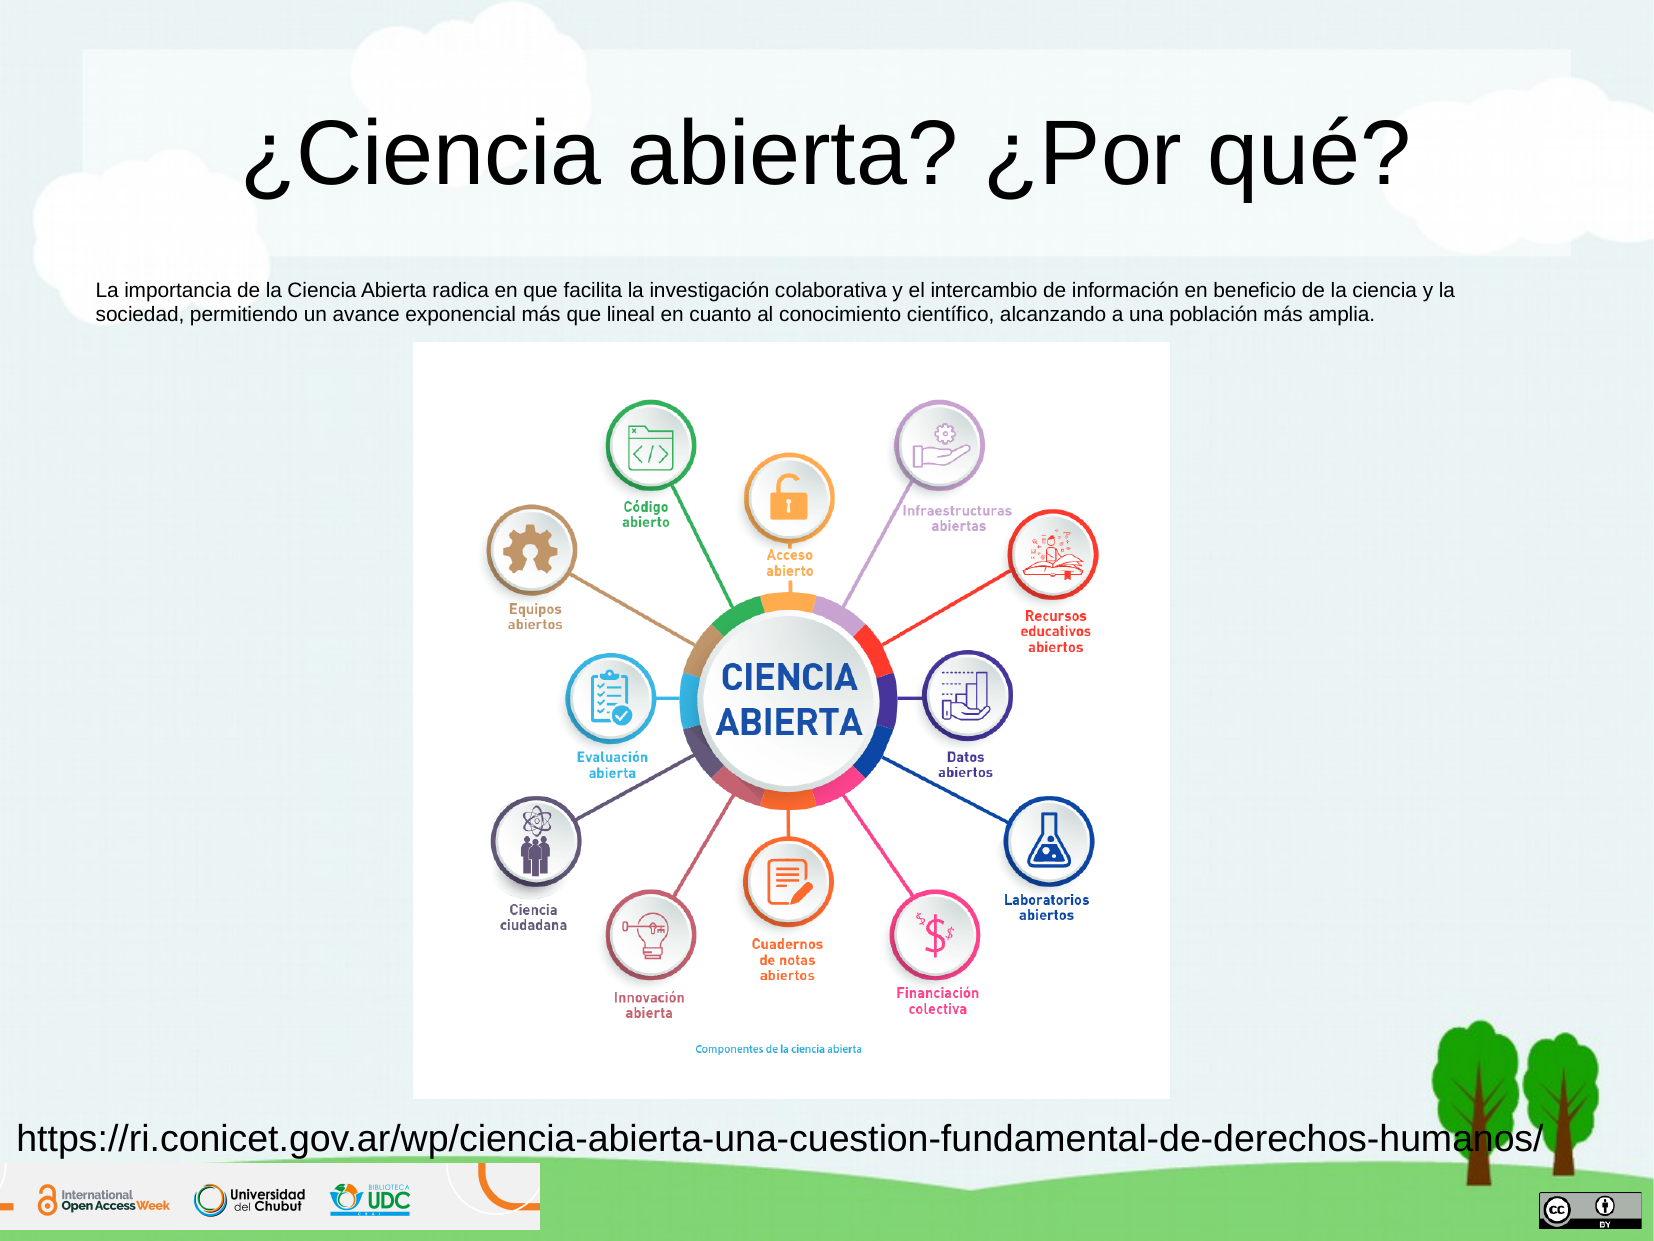

# ¿Ciencia abierta? ¿Por qué?
La importancia de la Ciencia Abierta radica en que facilita la investigación colaborativa y el intercambio de información en beneficio de la ciencia y la sociedad, permitiendo un avance exponencial más que lineal en cuanto al conocimiento científico, alcanzando a una población más amplia.
https://ri.conicet.gov.ar/wp/ciencia-abierta-una-cuestion-fundamental-de-derechos-humanos/
21